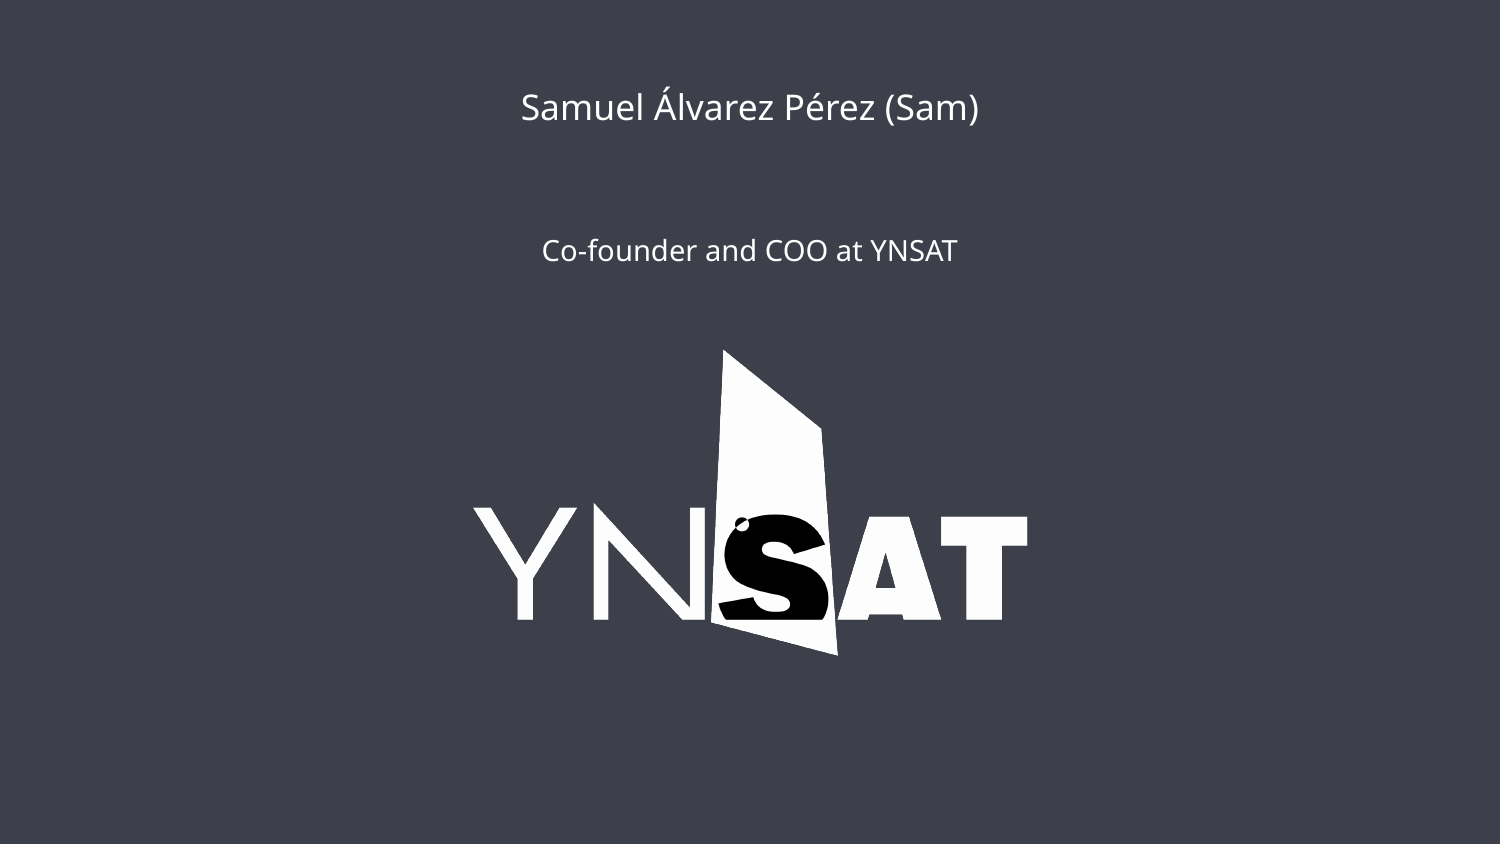

Samuel Álvarez Pérez (Sam)
Co-founder and COO at YNSAT